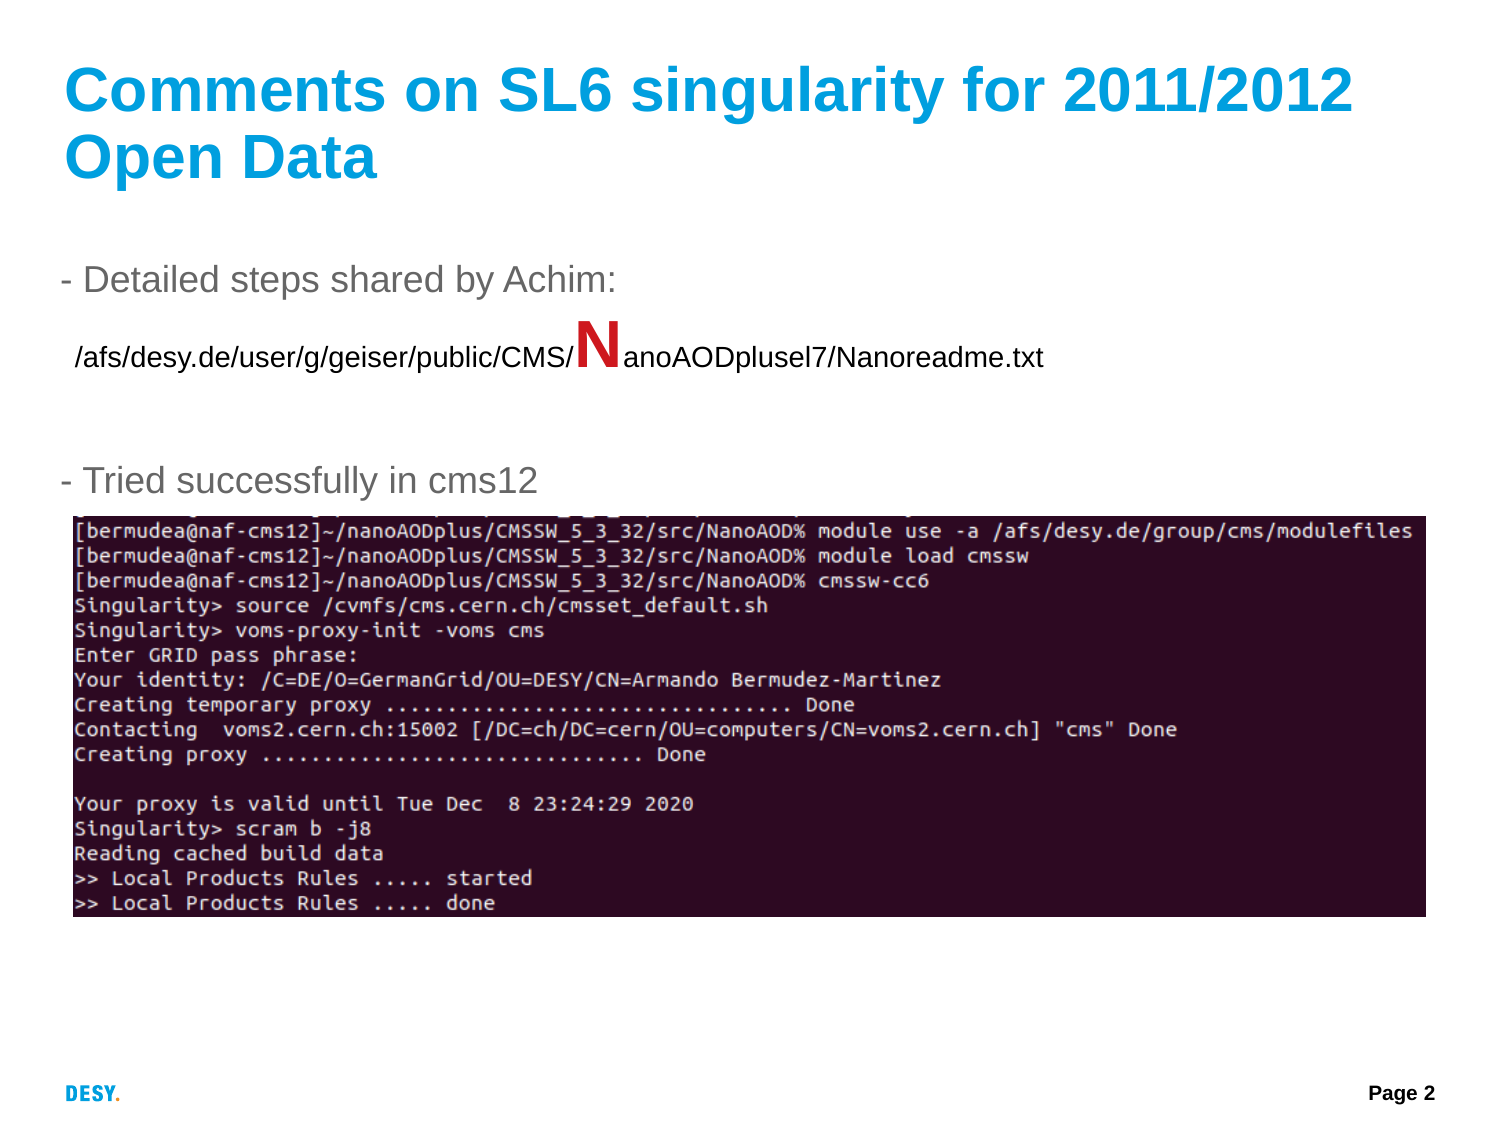

# Comments on SL6 singularity for 2011/2012 Open Data
- Detailed steps shared by Achim:
/afs/desy.de/user/g/geiser/public/CMS/NanoAODplusel7/Nanoreadme.txt
- Tried successfully in cms12